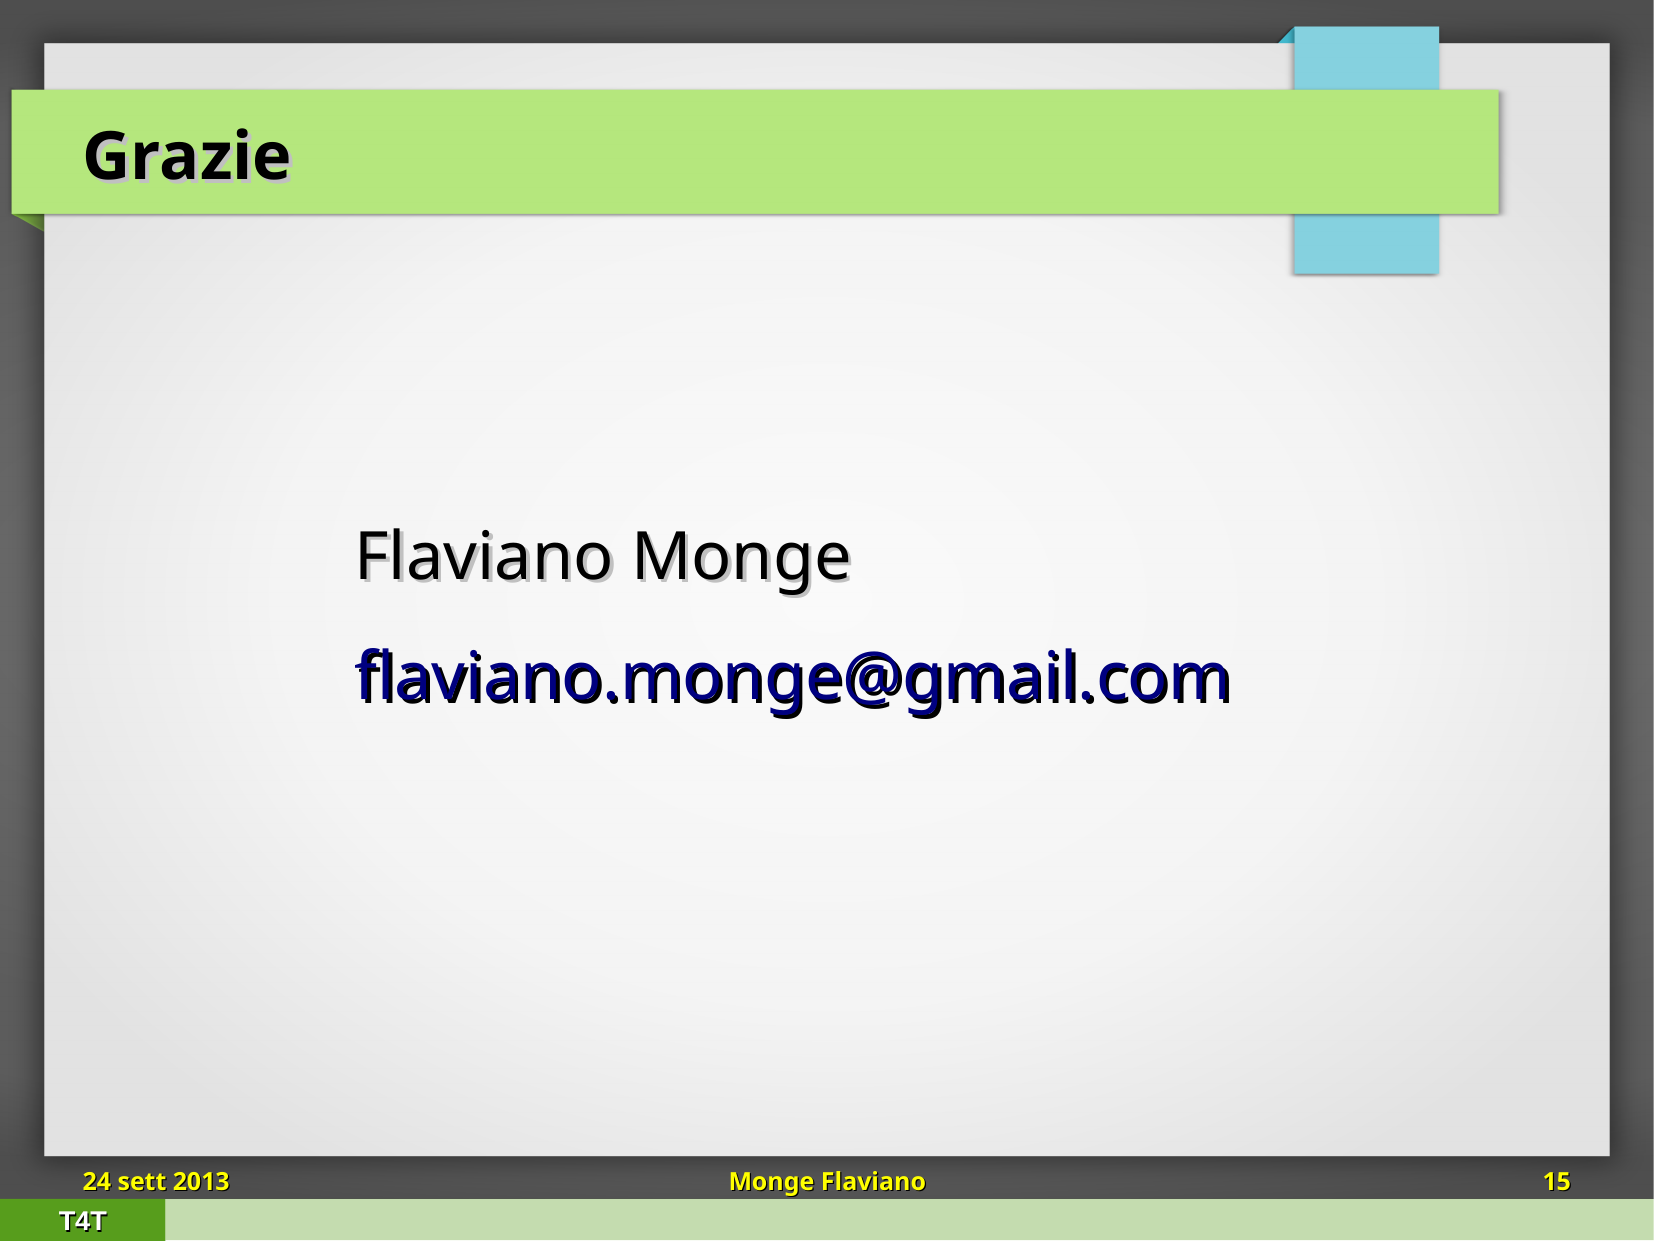

# Grazie
Flaviano Monge
flaviano.monge@gmail.com
24 sett 2013
Monge Flaviano
15